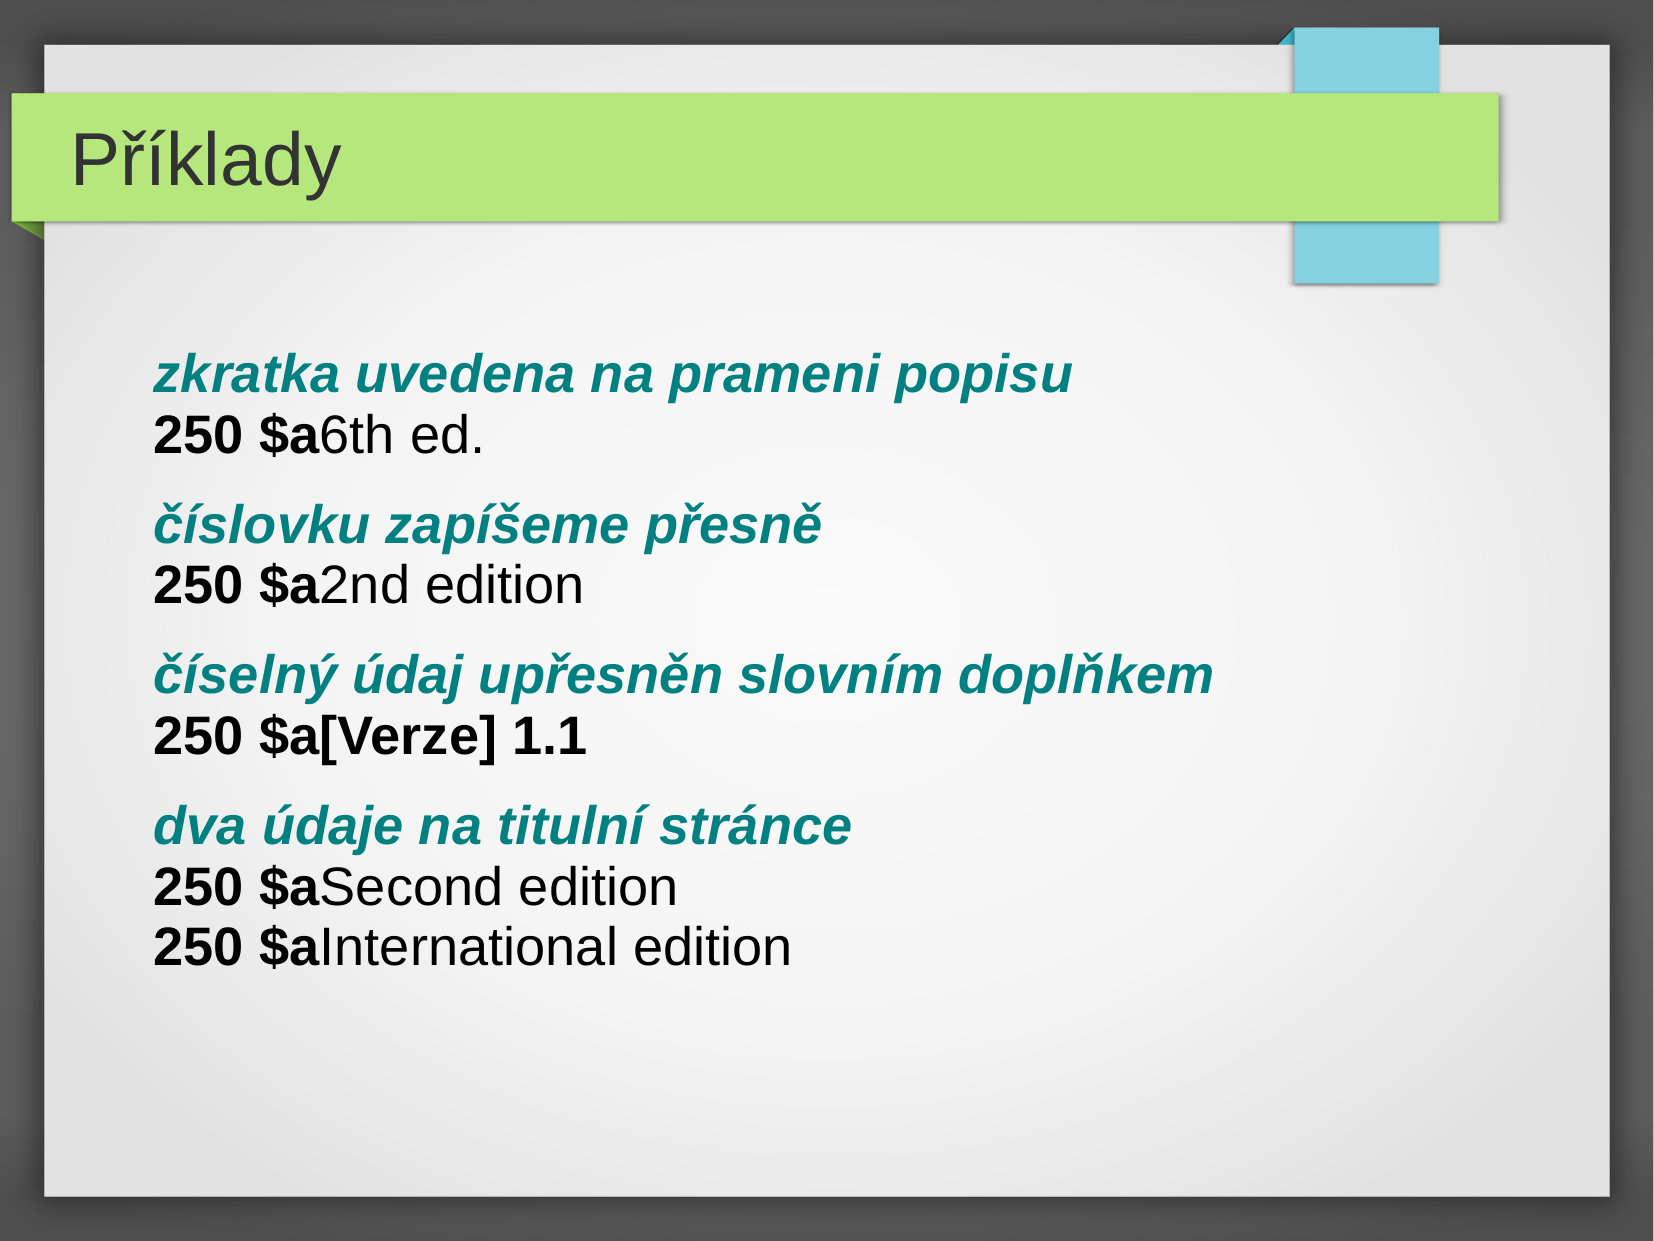

# Příklady
zkratka uvedena na prameni popisu
250 $a6th ed.
číslovku zapíšeme přesně
250 $a2nd edition
číselný údaj upřesněn slovním doplňkem
250 $a[Verze] 1.1
dva údaje na titulní stránce
250 $aSecond edition
250 $aInternational edition